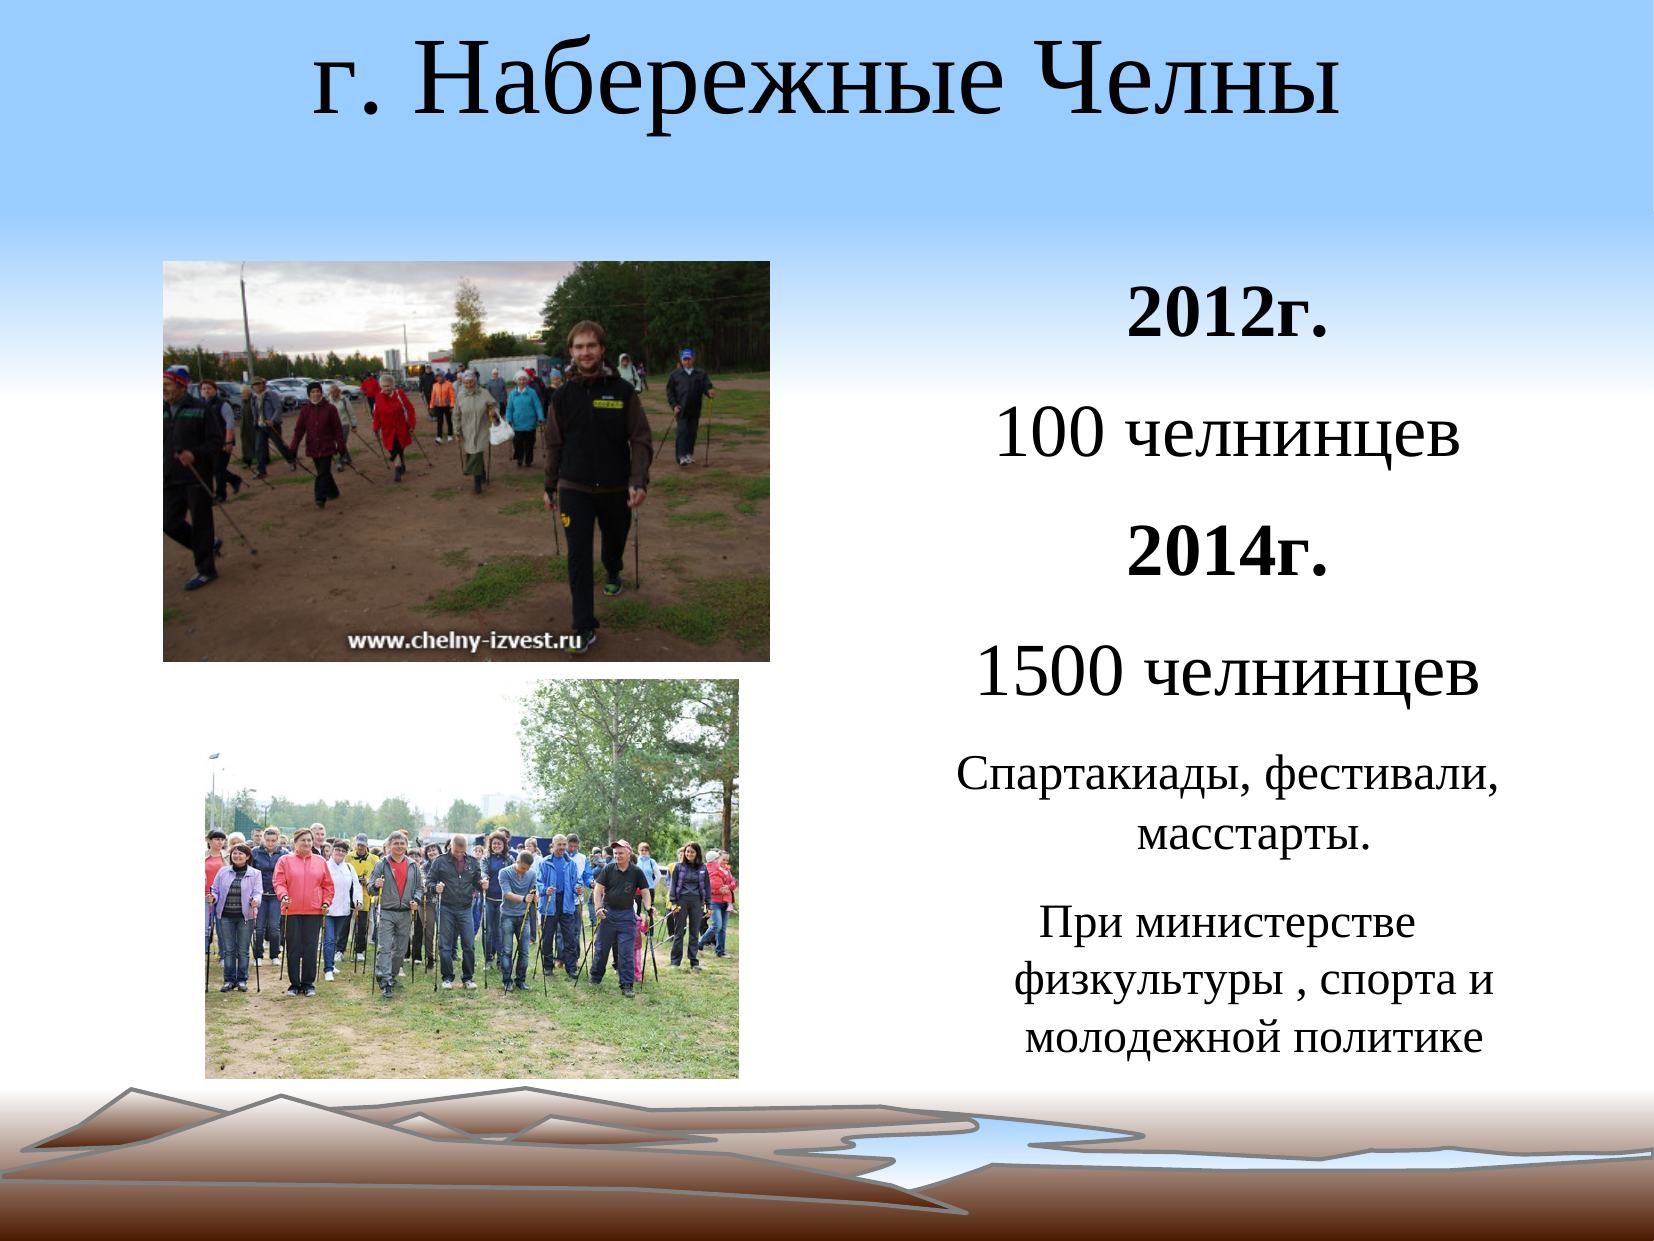

# г. Набережные Челны
2012г.
100 челнинцев
2014г.
1500 челнинцев
Спартакиады, фестивали, масстарты.
При министерстве физкультуры , спорта и молодежной политике